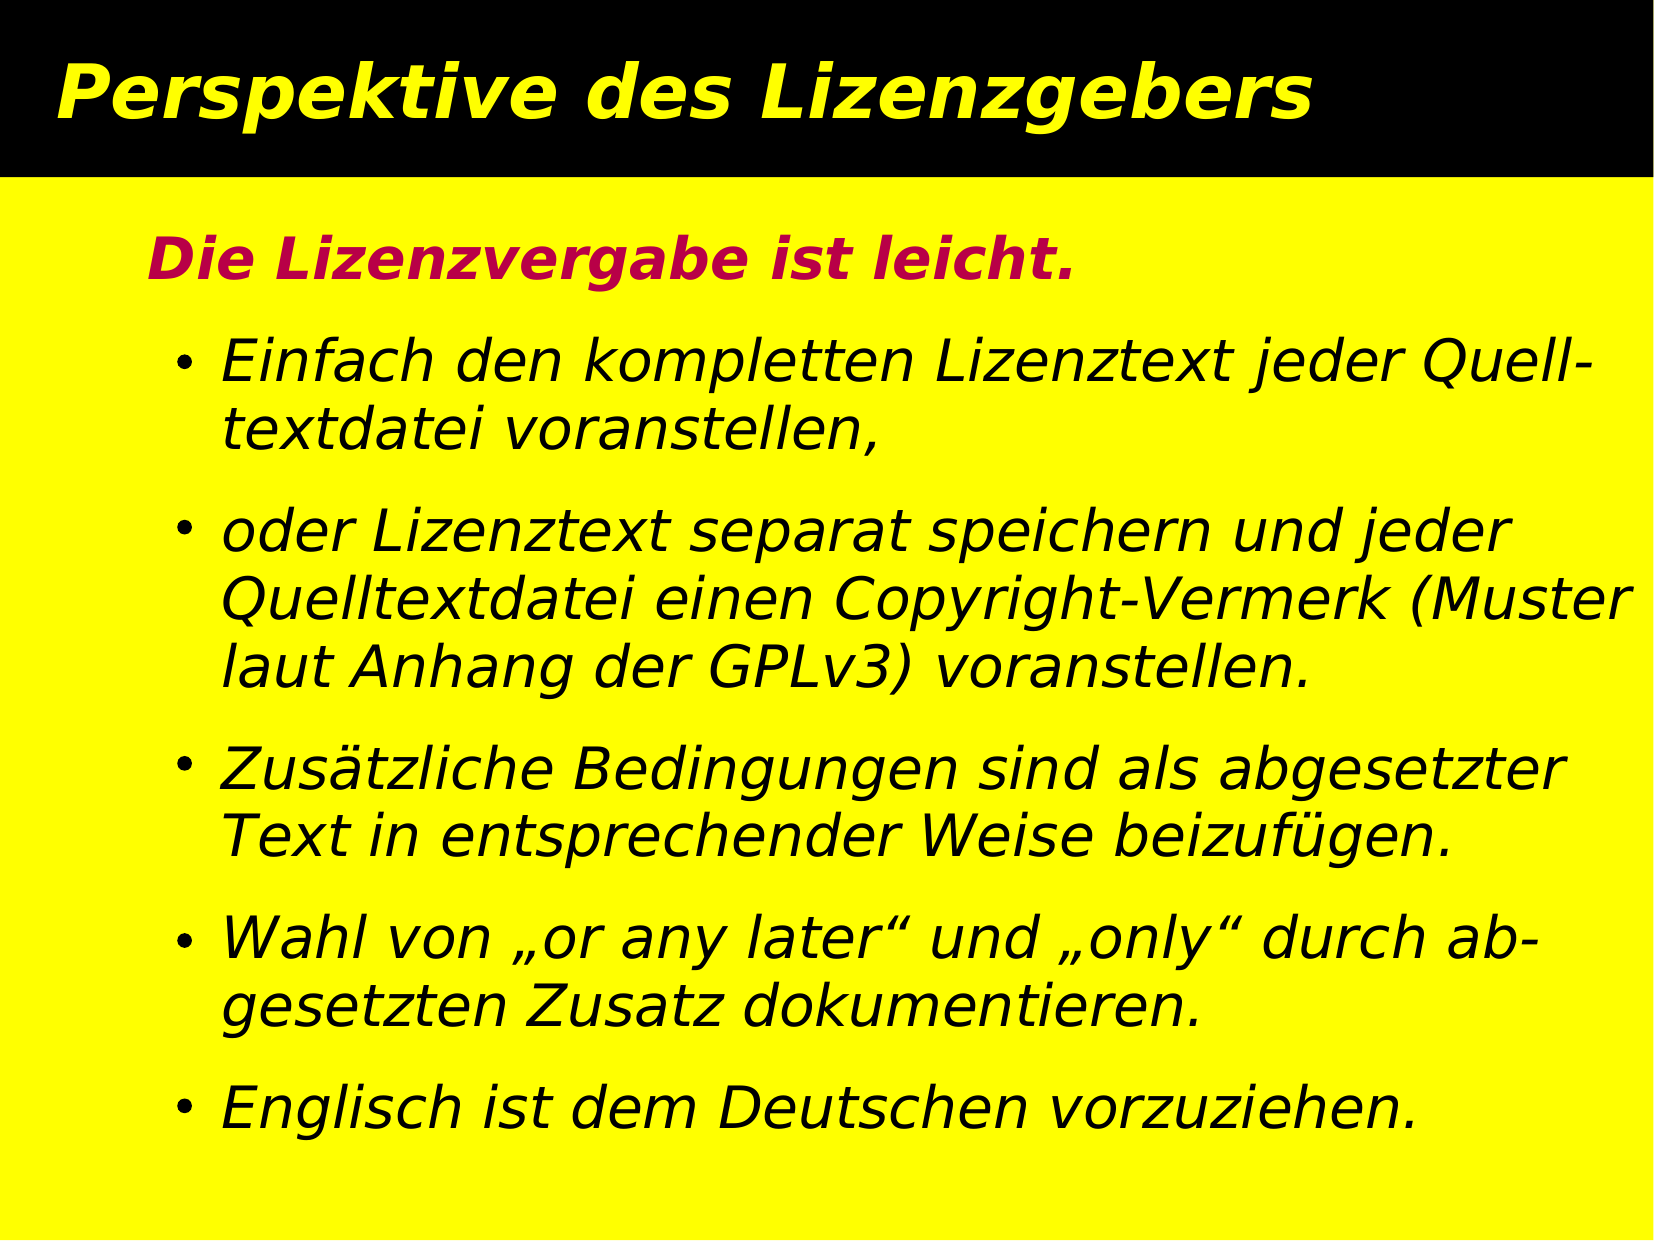

Perspektive des Lizenzgebers
Die Lizenzvergabe ist leicht.
	Einfach den kompletten Lizenztext	jeder Quell-
	textdatei voranstellen,
	oder Lizenztext separat speichern und jeder
	Quelltextdatei einen Copyright-Vermerk (Muster
	laut Anhang der GPLv3) voranstellen.
	Zusätzliche Bedingungen sind als abgesetzter
	Text in entsprechender Weise beizufügen.
	Wahl von „or any later“ und „only“ durch ab-
	gesetzten Zusatz dokumentieren.
	Englisch ist dem Deutschen vorzuziehen.